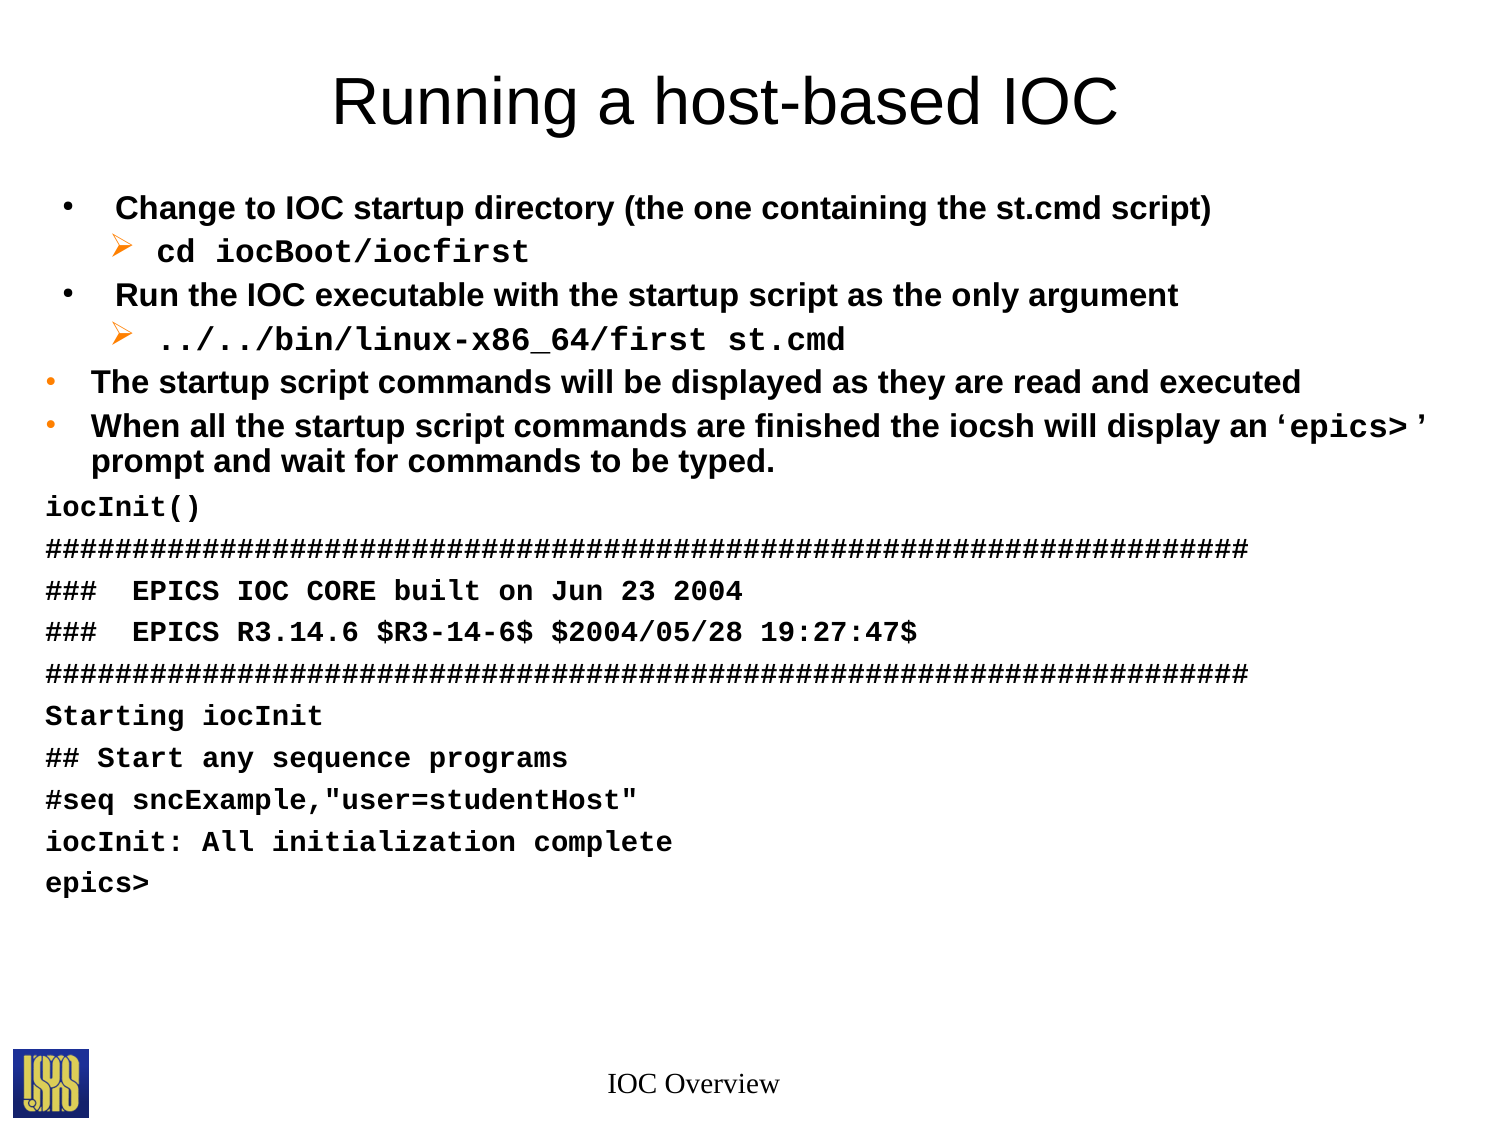

# Running a host-based IOC
Change to IOC startup directory (the one containing the st.cmd script)
cd iocBoot/iocfirst
Run the IOC executable with the startup script as the only argument
../../bin/linux-x86_64/first st.cmd
The startup script commands will be displayed as they are read and executed
When all the startup script commands are finished the iocsh will display an ‘epics> ’ prompt and wait for commands to be typed.
iocInit()
#####################################################################
### EPICS IOC CORE built on Jun 23 2004
### EPICS R3.14.6 $R3-14-6$ $2004/05/28 19:27:47$
#####################################################################
Starting iocInit
## Start any sequence programs
#seq sncExample,"user=studentHost"
iocInit: All initialization complete
epics>